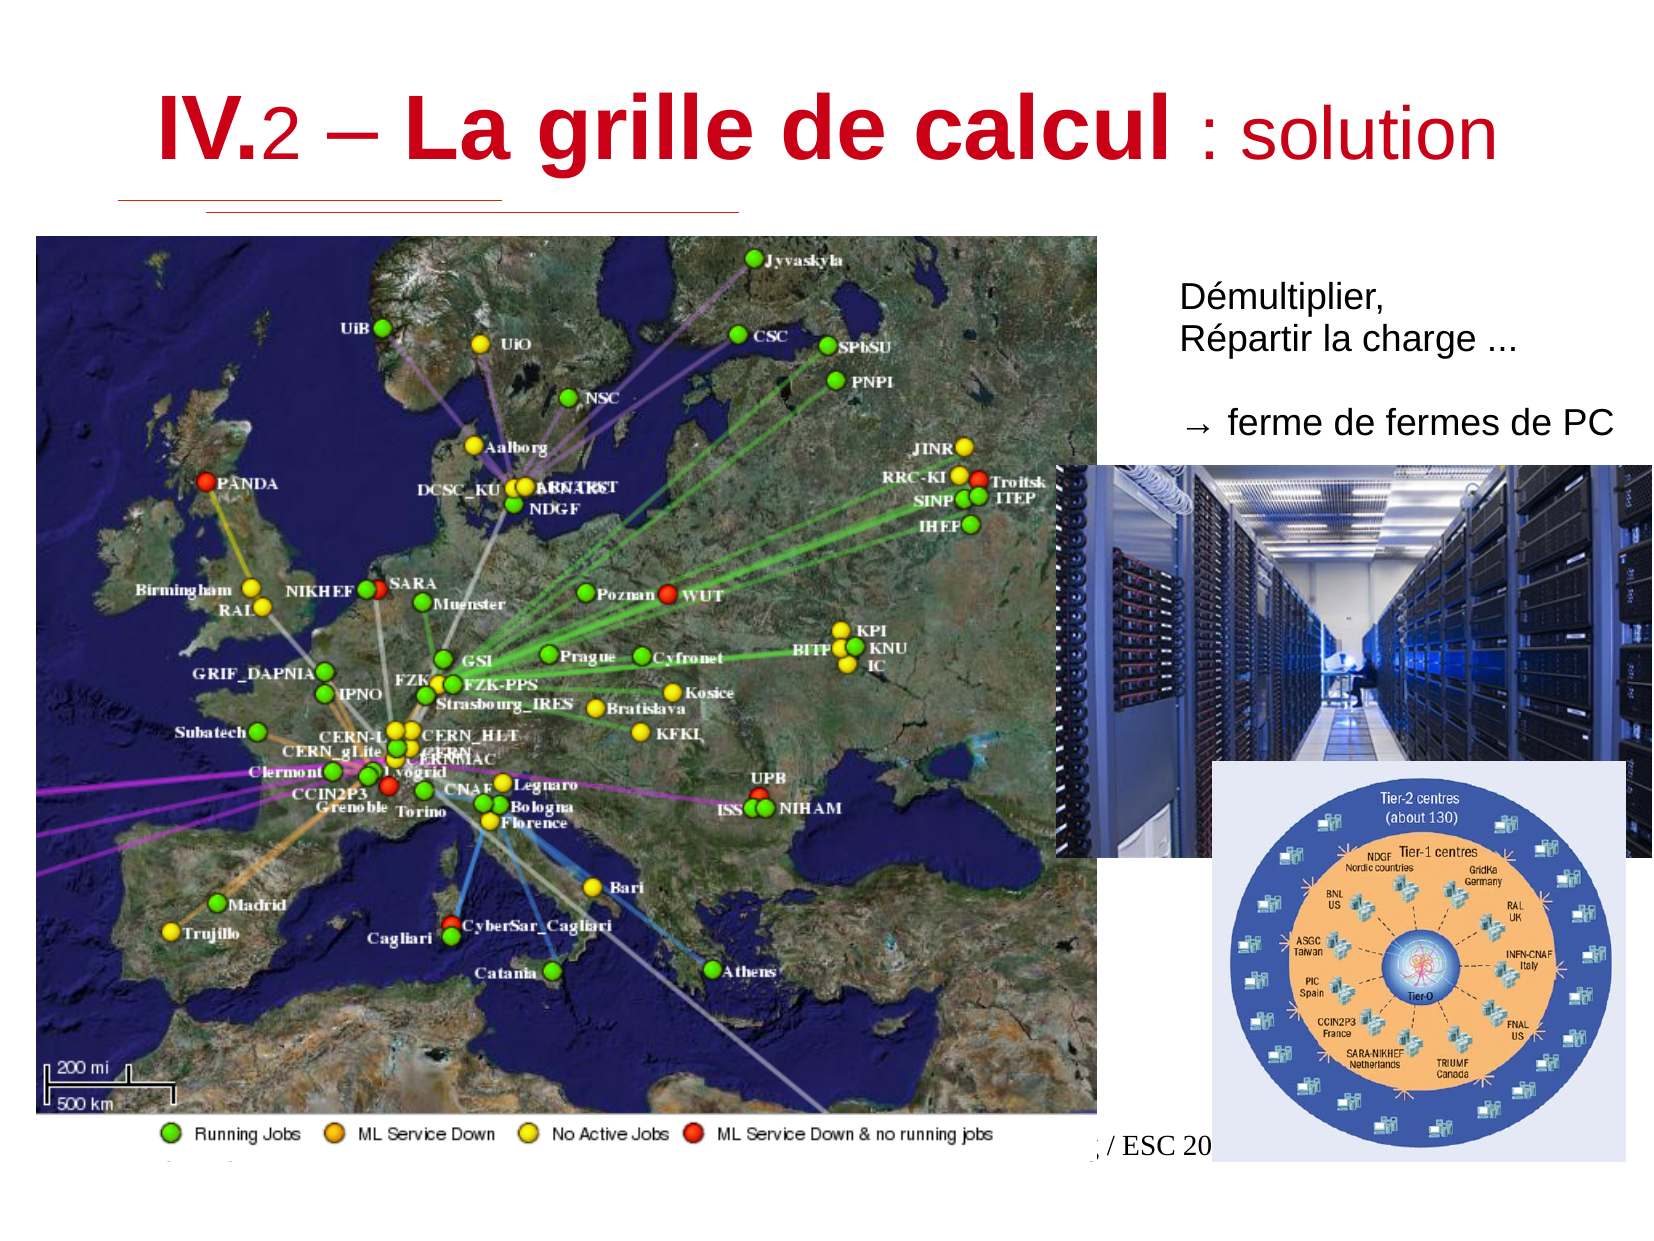

# IV.2 – La grille de calcul : solution
Démultiplier,
Répartir la charge ...
→ ferme de fermes de PC
Mon, March 31st, 2008
Antonin Maire - IPHC Strasbourg / AliceWeek Apr. 08
56